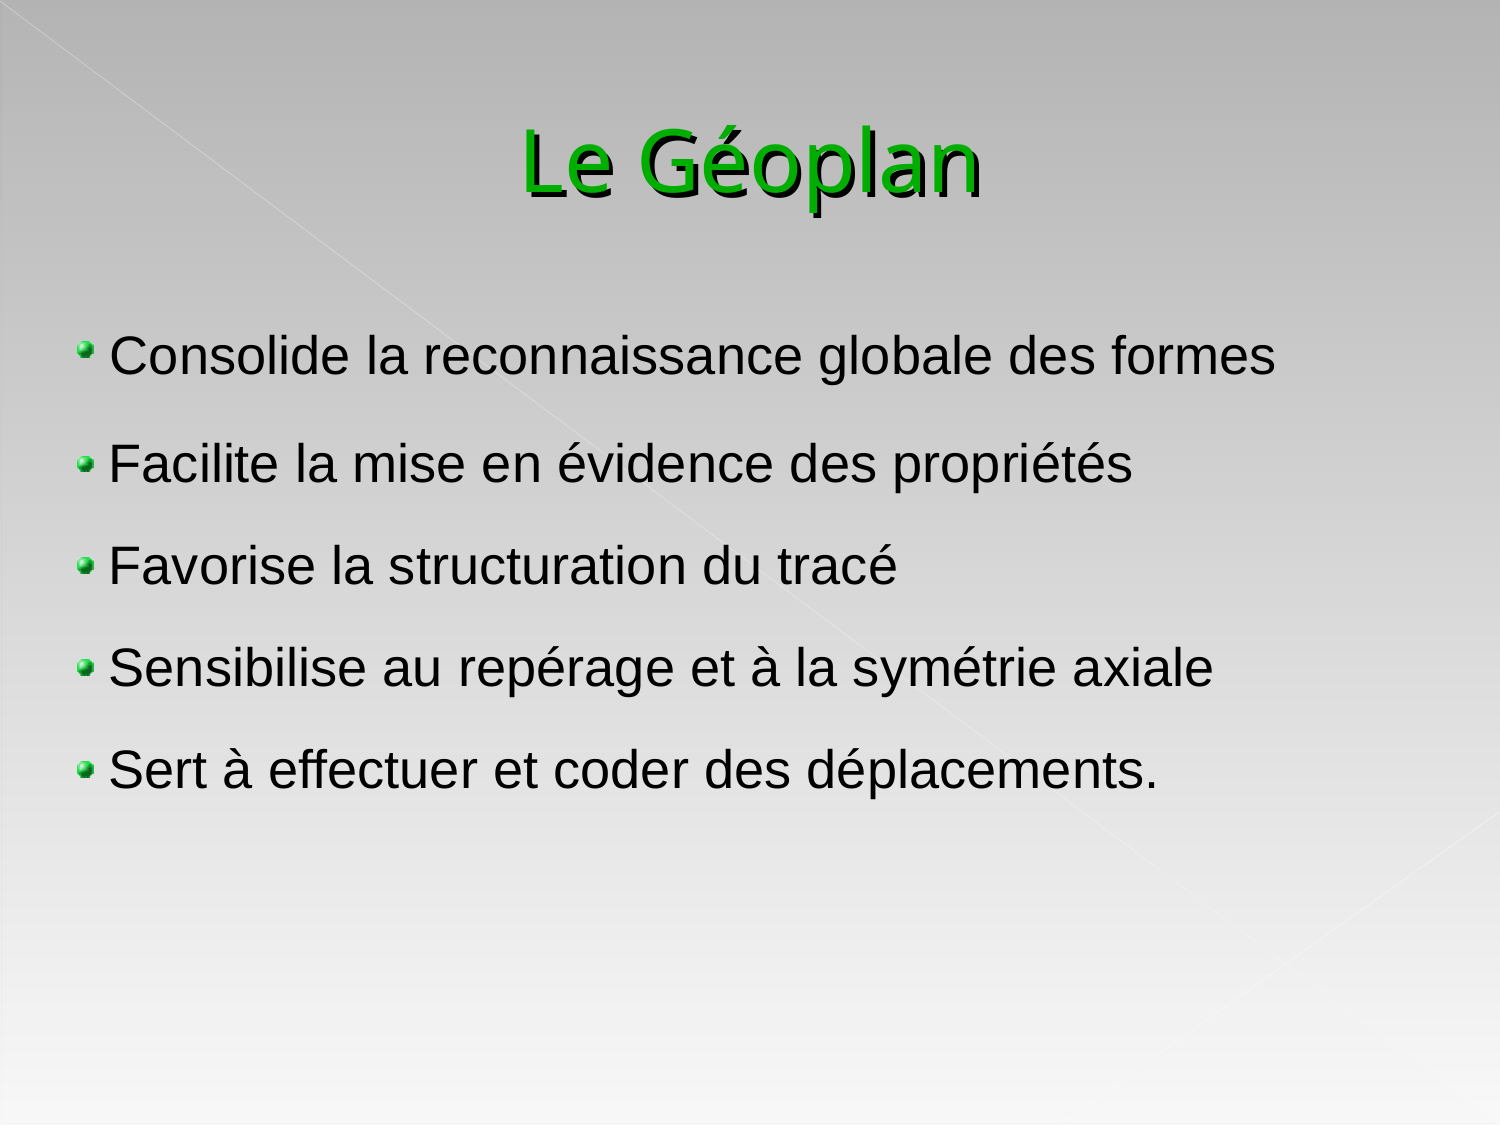

# Le Géoplan
 Consolide la reconnaissance globale des formes
 Facilite la mise en évidence des propriétés
 Favorise la structuration du tracé
 Sensibilise au repérage et à la symétrie axiale
 Sert à effectuer et coder des déplacements.